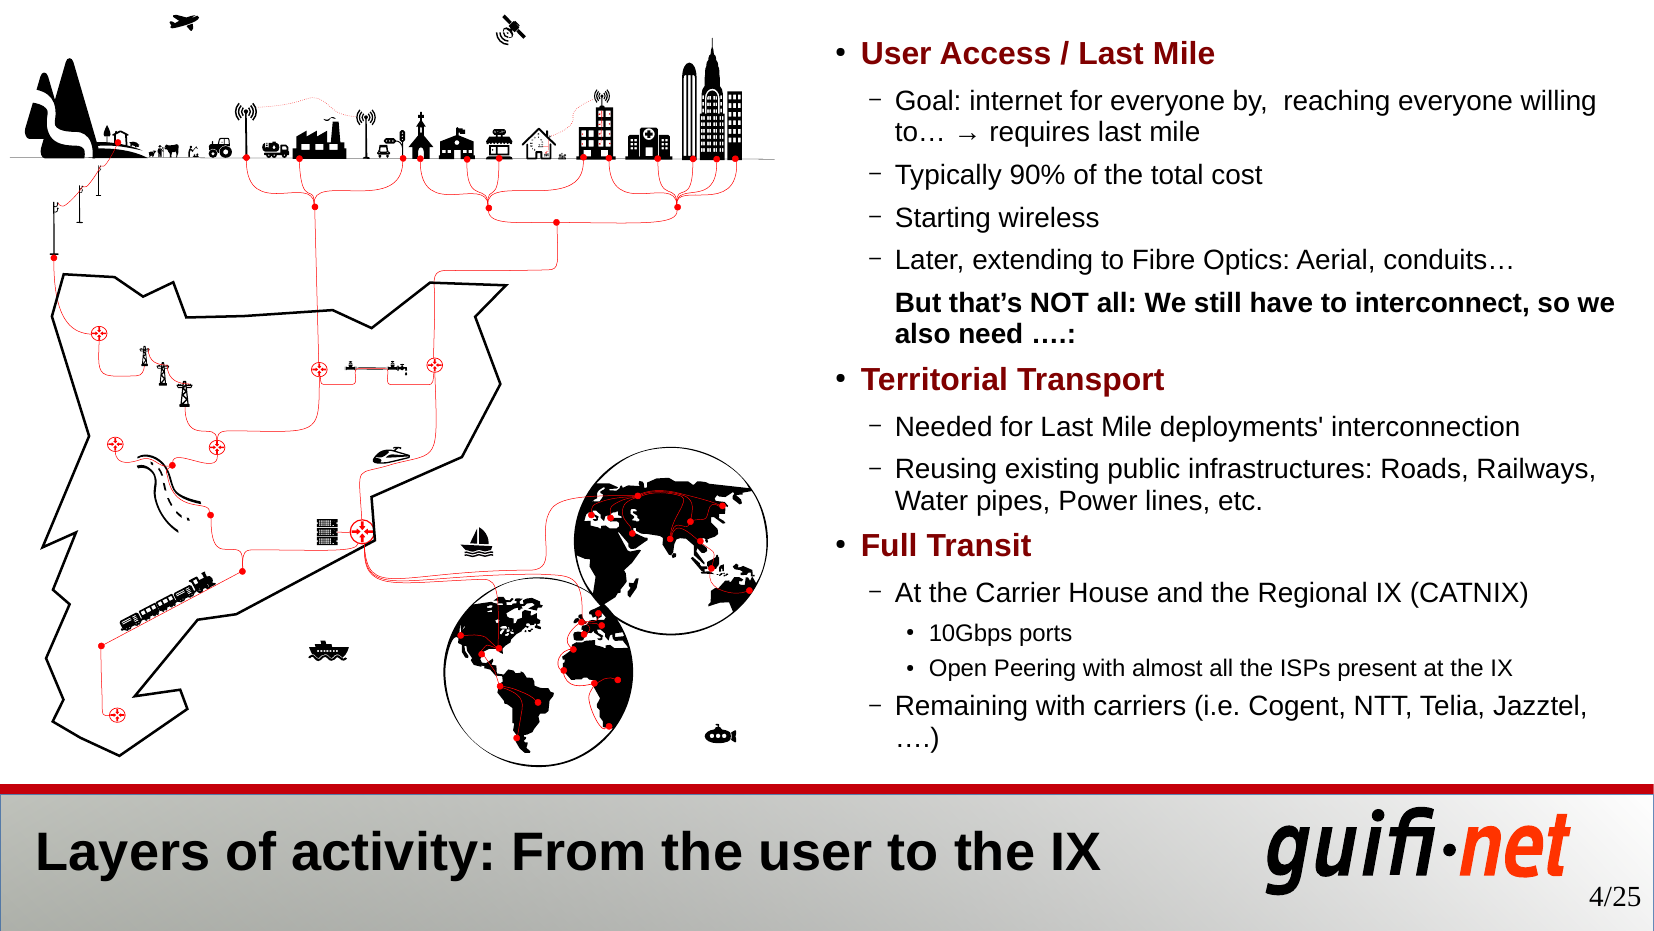

User Access / Last Mile
Goal: internet for everyone by, reaching everyone willing to… → requires last mile
Typically 90% of the total cost
Starting wireless
Later, extending to Fibre Optics: Aerial, conduits…
But that’s NOT all: We still have to interconnect, so we also need ….:
Territorial Transport
Needed for Last Mile deployments' interconnection
Reusing existing public infrastructures: Roads, Railways, Water pipes, Power lines, etc.
Full Transit
At the Carrier House and the Regional IX (CATNIX)
10Gbps ports
Open Peering with almost all the ISPs present at the IX
Remaining with carriers (i.e. Cogent, NTT, Telia, Jazztel, ….)
# Layers of activity: From the user to the IX